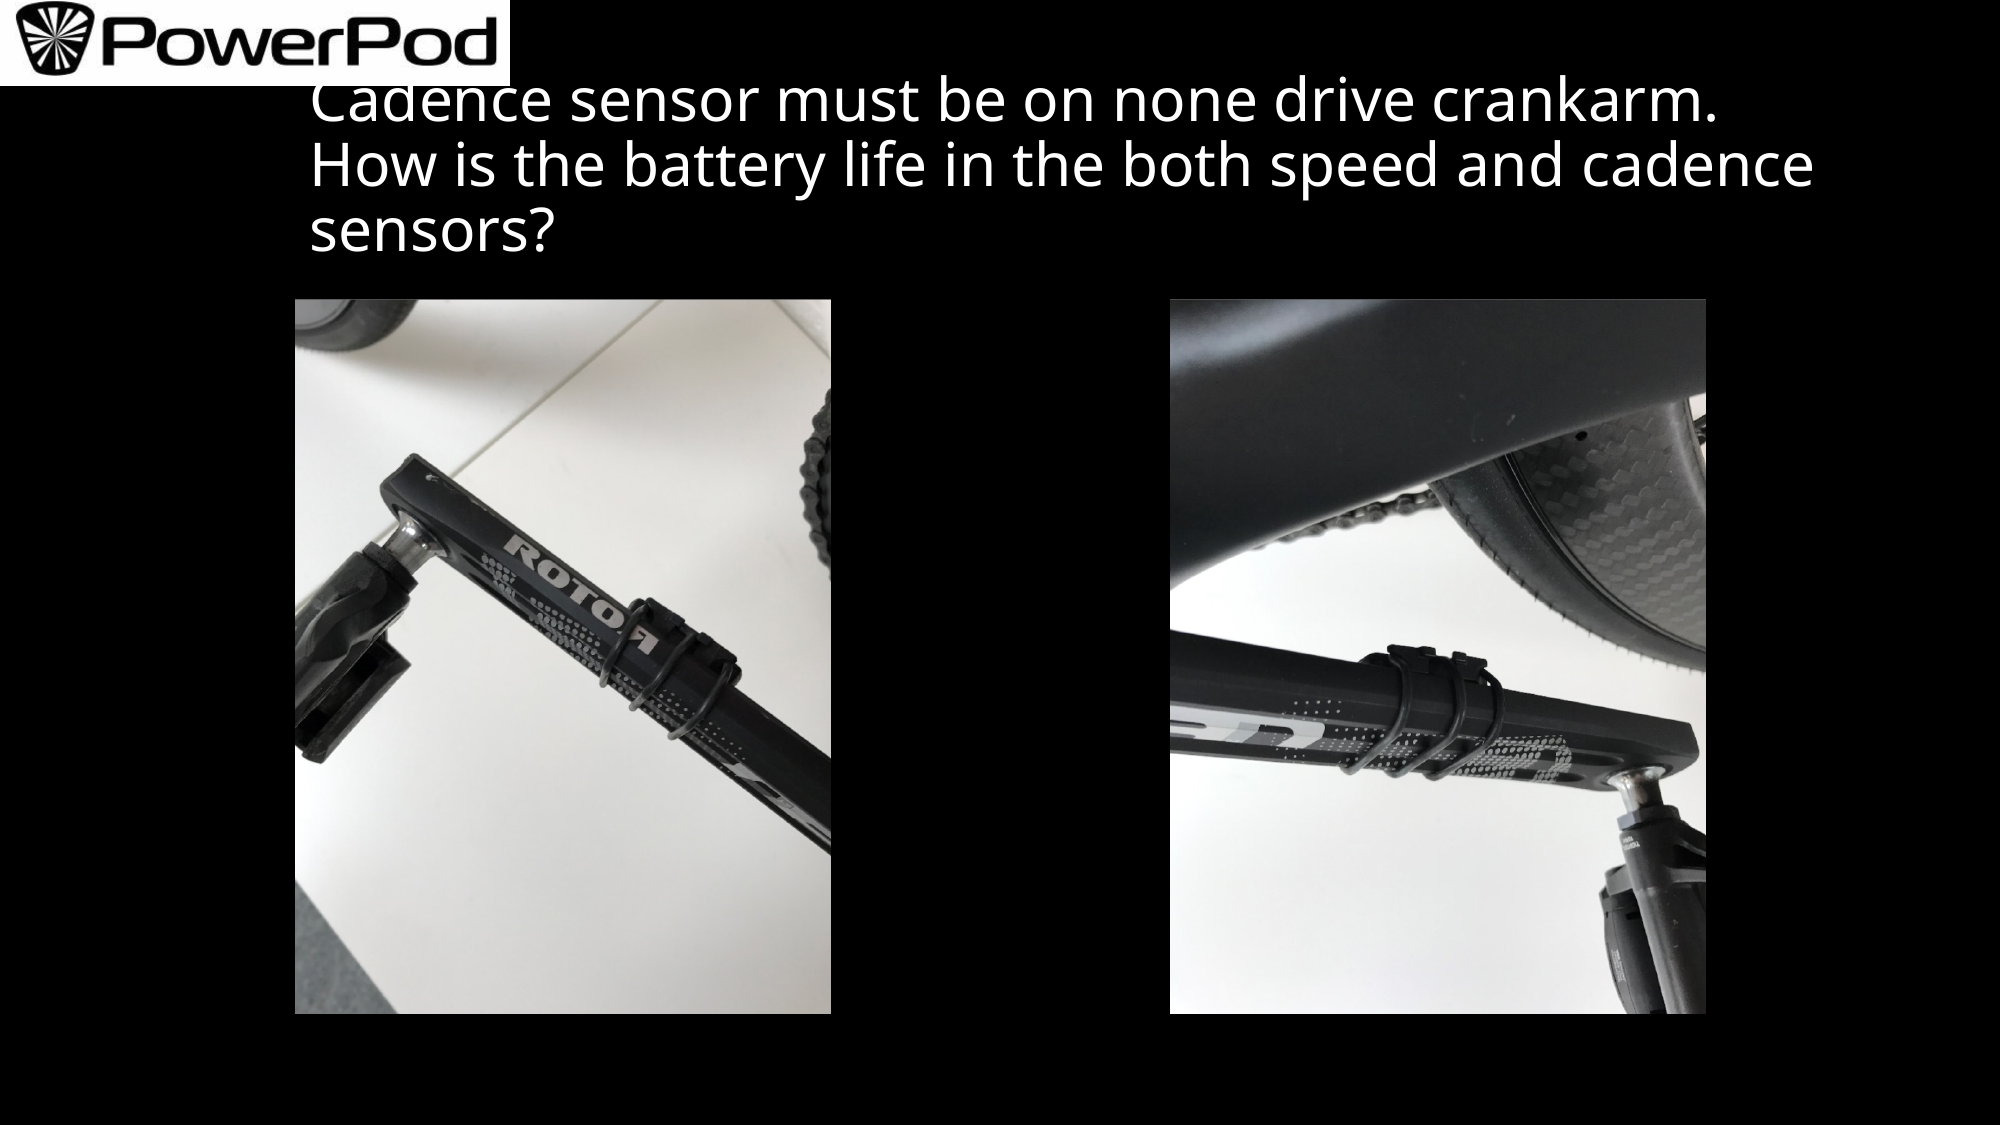

# Cadence sensor must be on none drive crankarm. How is the battery life in the both speed and cadence sensors?